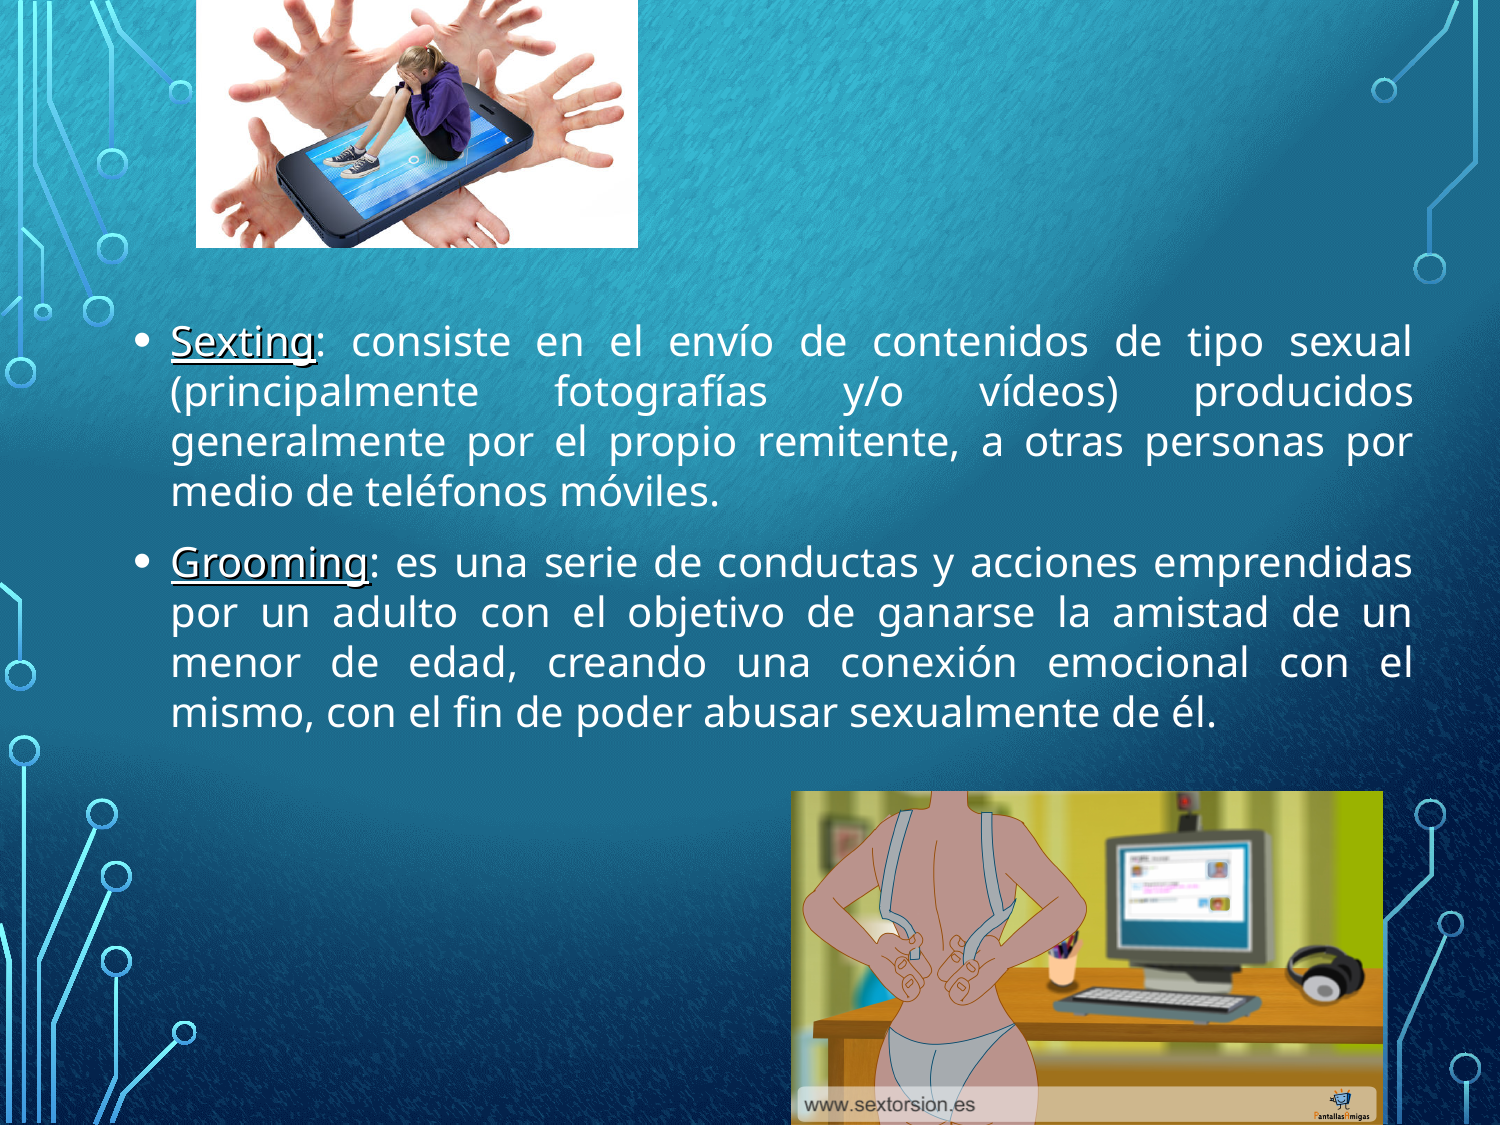

# Sexting: consiste en el envío de contenidos de tipo sexual (principalmente fotografías y/o vídeos) producidos generalmente por el propio remitente, a otras personas por medio de teléfonos móviles.
Grooming: es una serie de conductas y acciones emprendidas por un adulto con el objetivo de ganarse la amistad de un menor de edad, creando una conexión emocional con el mismo, con el fin de poder abusar sexualmente de él.